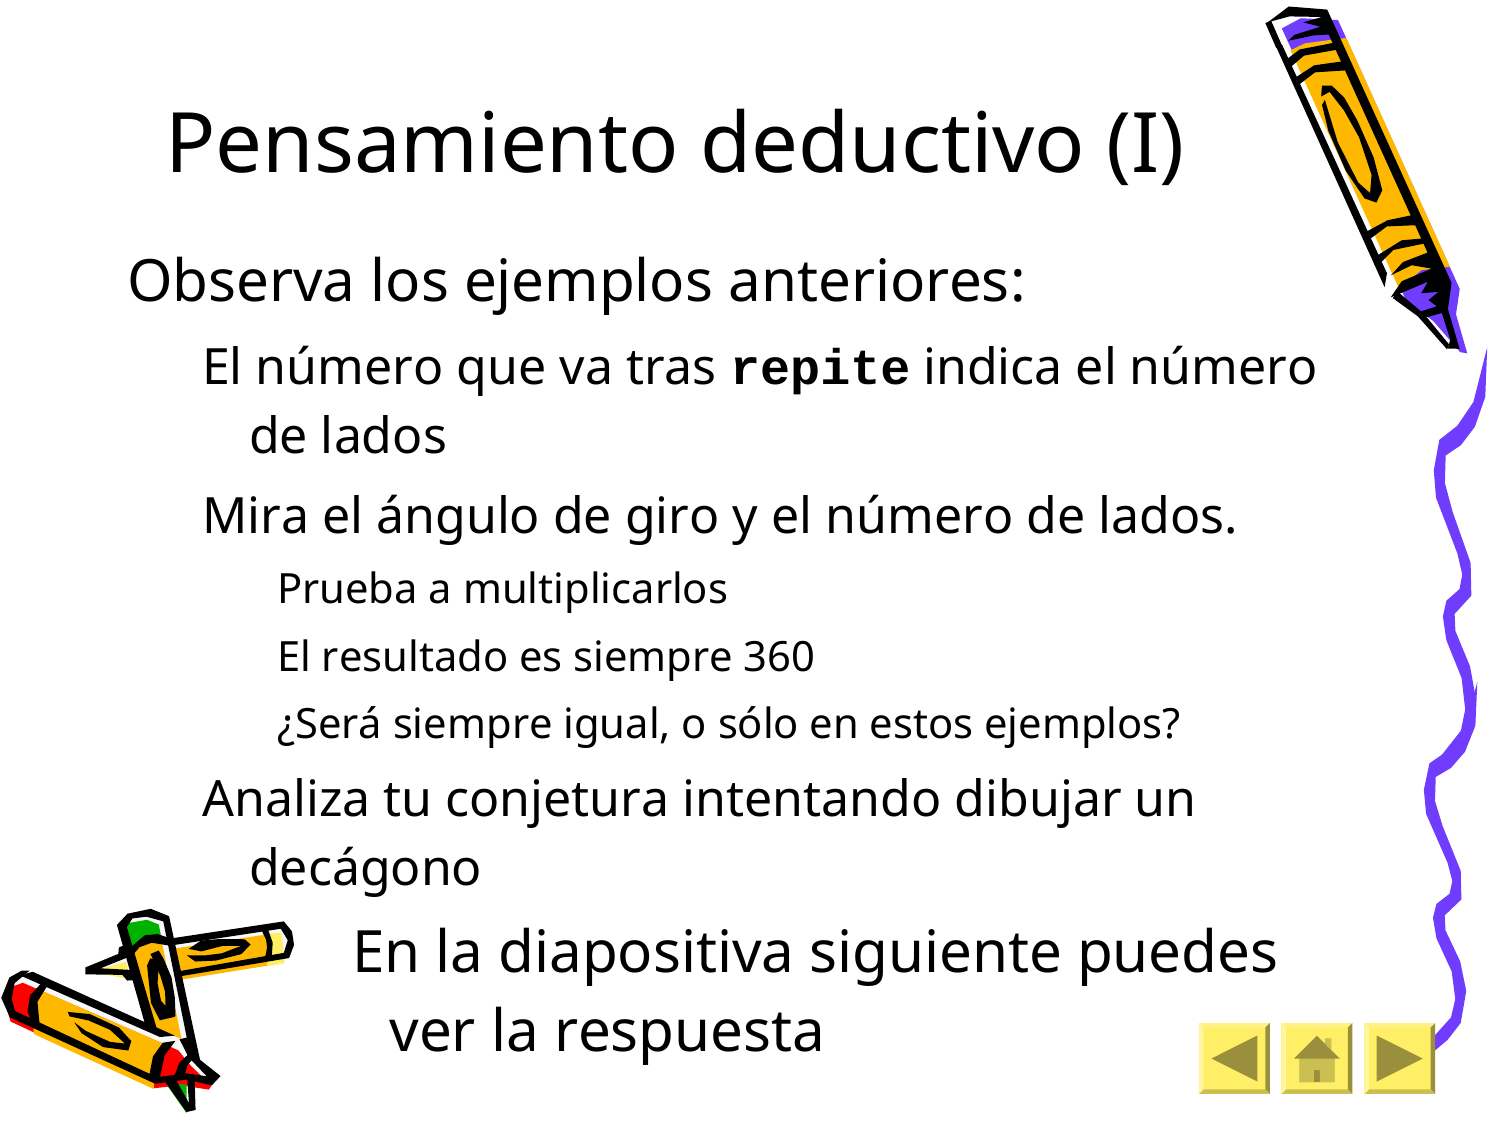

# Pensamiento deductivo (I)
Observa los ejemplos anteriores:
El número que va tras repite indica el número de lados
Mira el ángulo de giro y el número de lados.
Prueba a multiplicarlos
El resultado es siempre 360
¿Será siempre igual, o sólo en estos ejemplos?
Analiza tu conjetura intentando dibujar un decágono
En la diapositiva siguiente puedes ver la respuesta